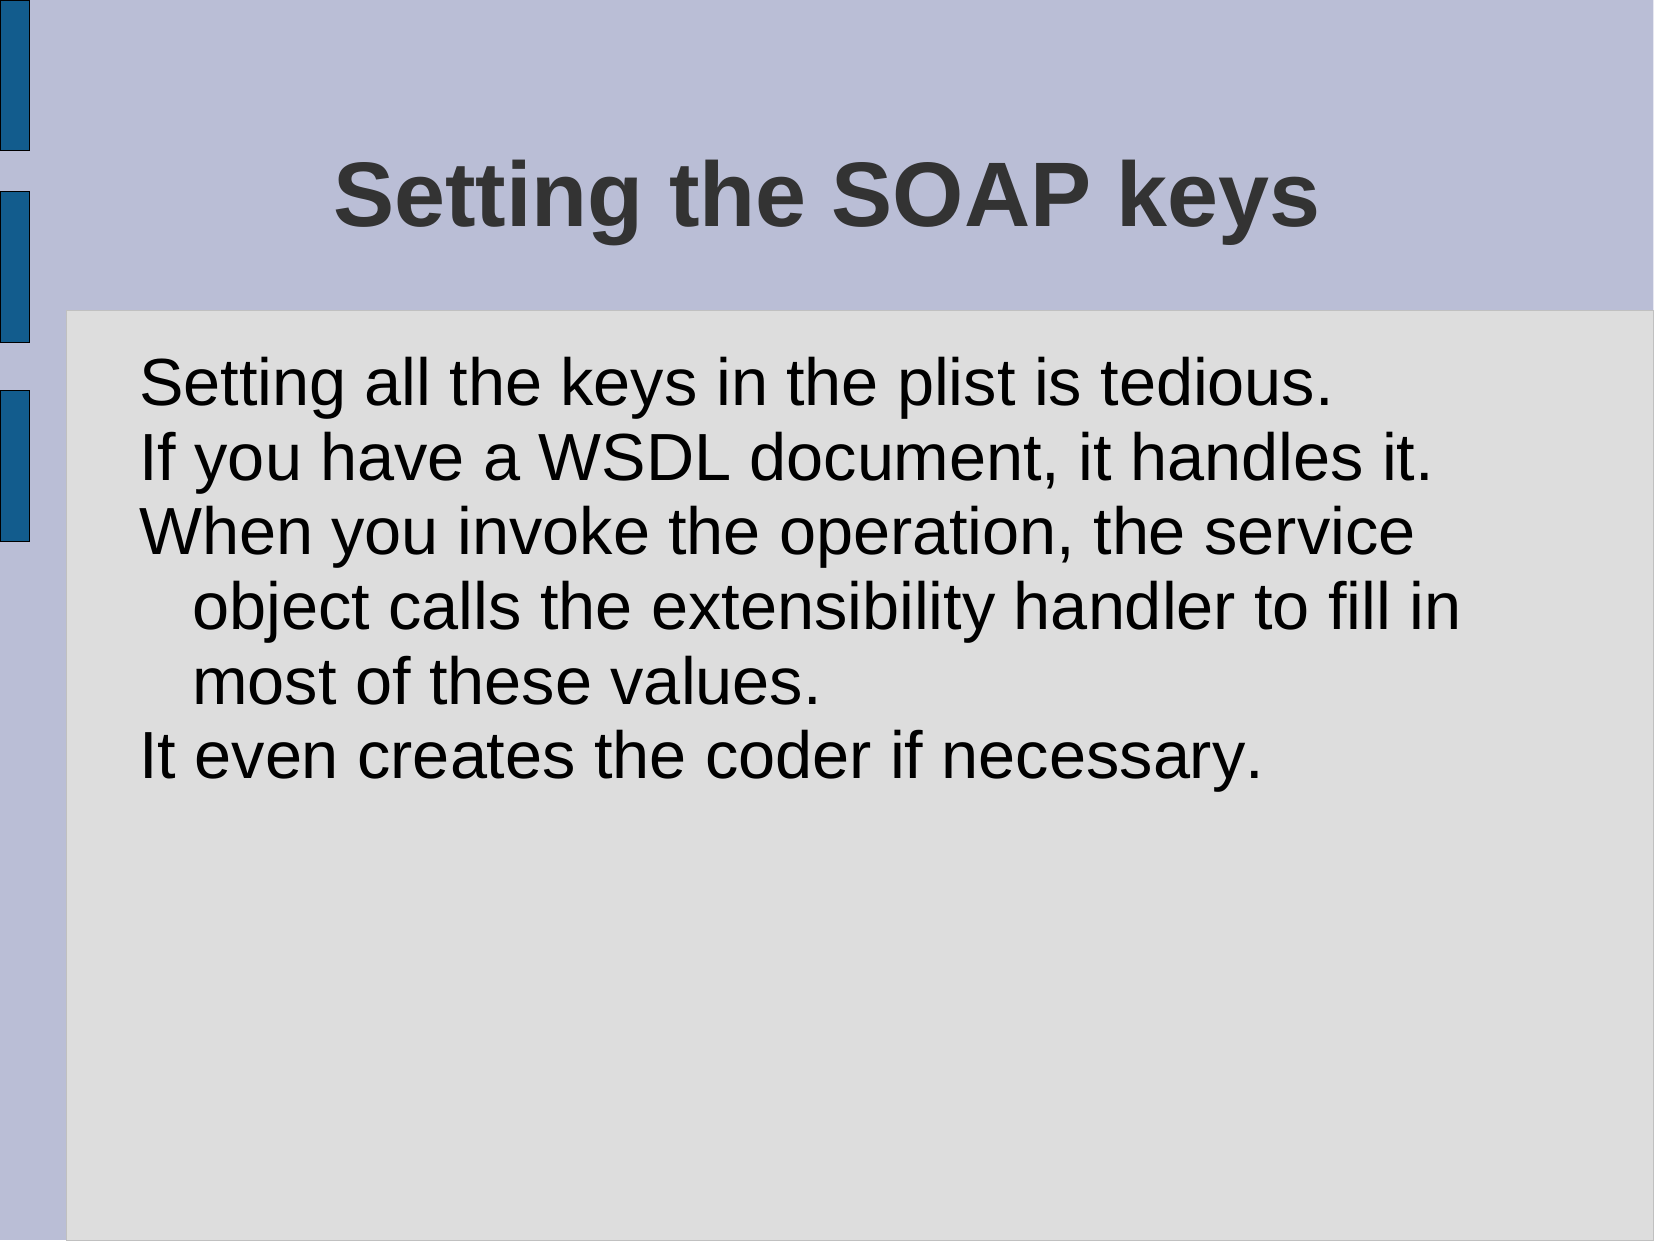

# Setting the SOAP keys
Setting all the keys in the plist is tedious.
If you have a WSDL document, it handles it.
When you invoke the operation, the service object calls the extensibility handler to fill in most of these values.
It even creates the coder if necessary.